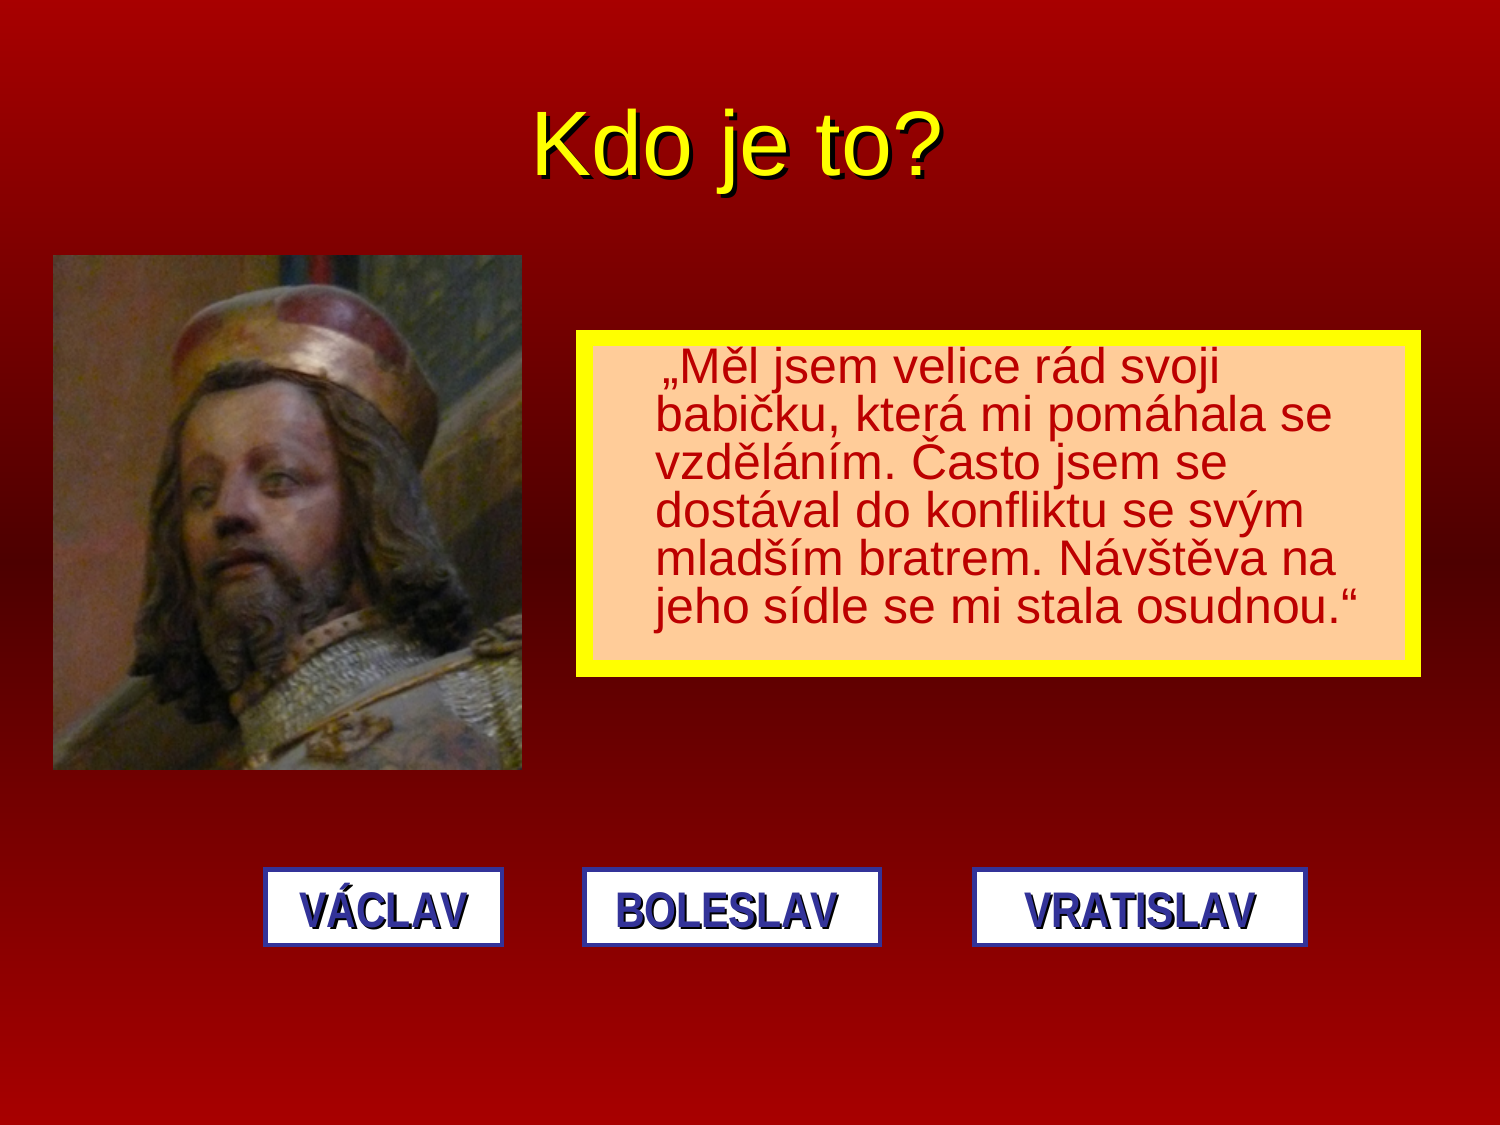

# Kdo je to?
	 „Měl jsem velice rád svoji babičku, která mi pomáhala se vzděláním. Často jsem se dostával do konfliktu se svým mladším bratrem. Návštěva na jeho sídle se mi stala osudnou.“
VÁCLAV
BOLESLAV
VRATISLAV